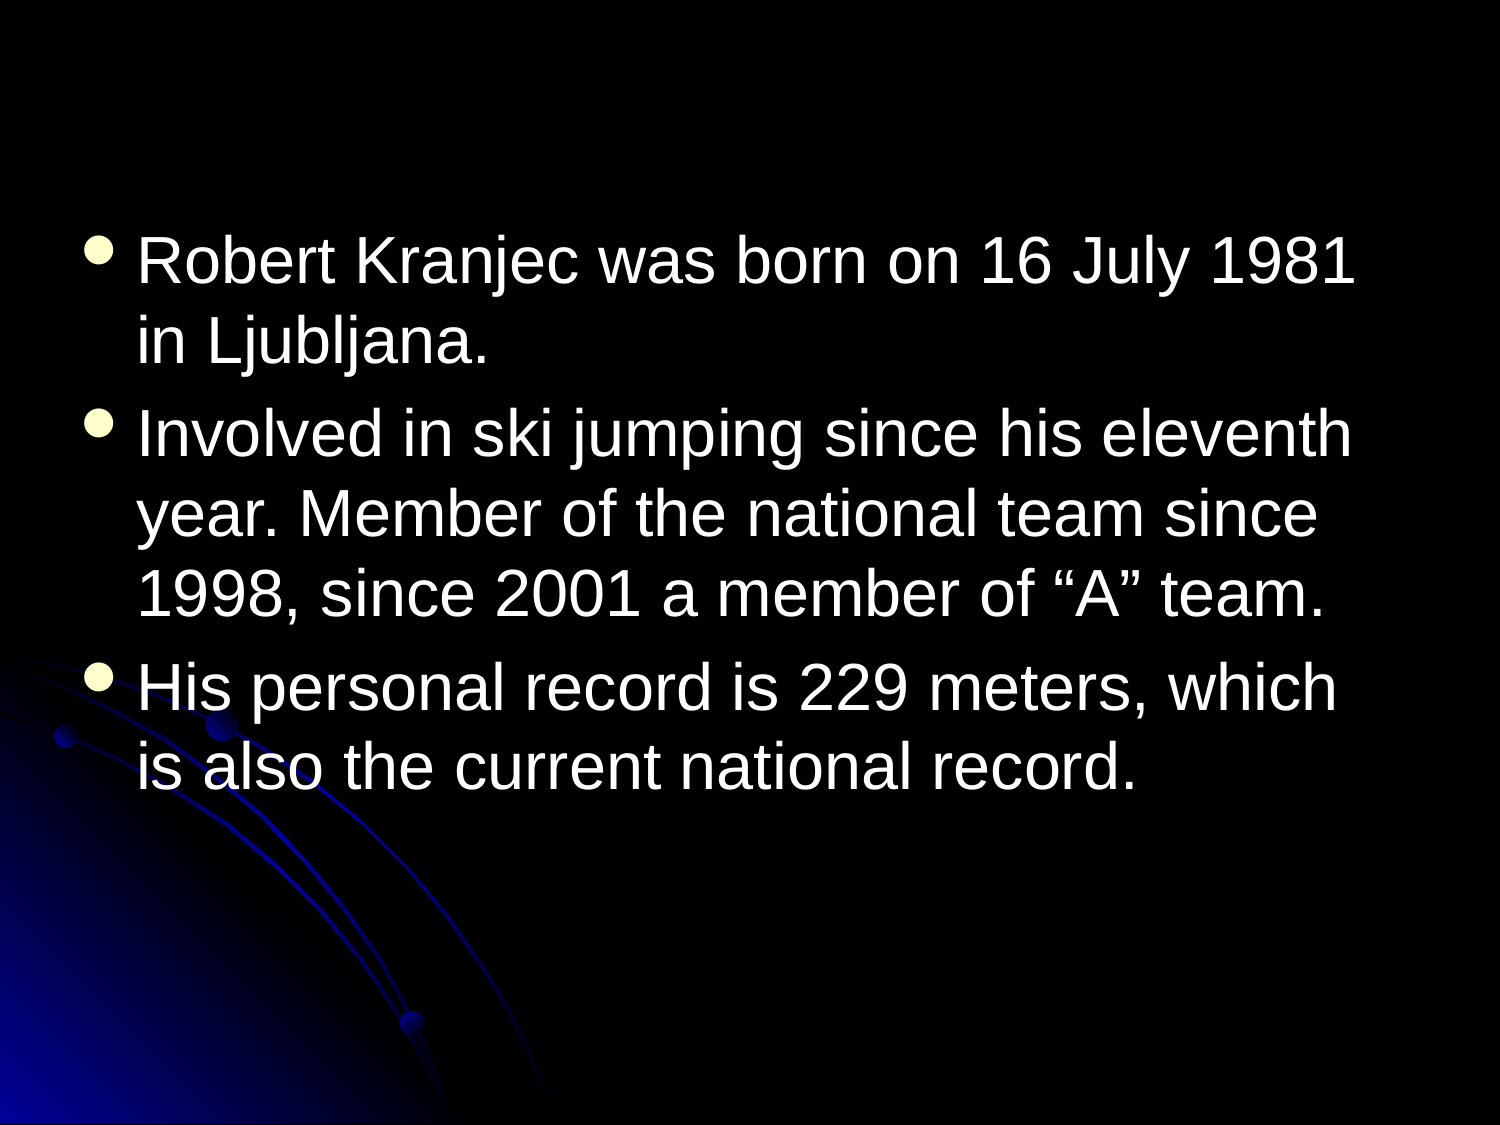

#
Robert Kranjec was born on 16 July 1981 in Ljubljana.
Involved in ski jumping since his eleventh year. Member of the national team since 1998, since 2001 a member of “A” team.
His personal record is 229 meters, which is also the current national record.